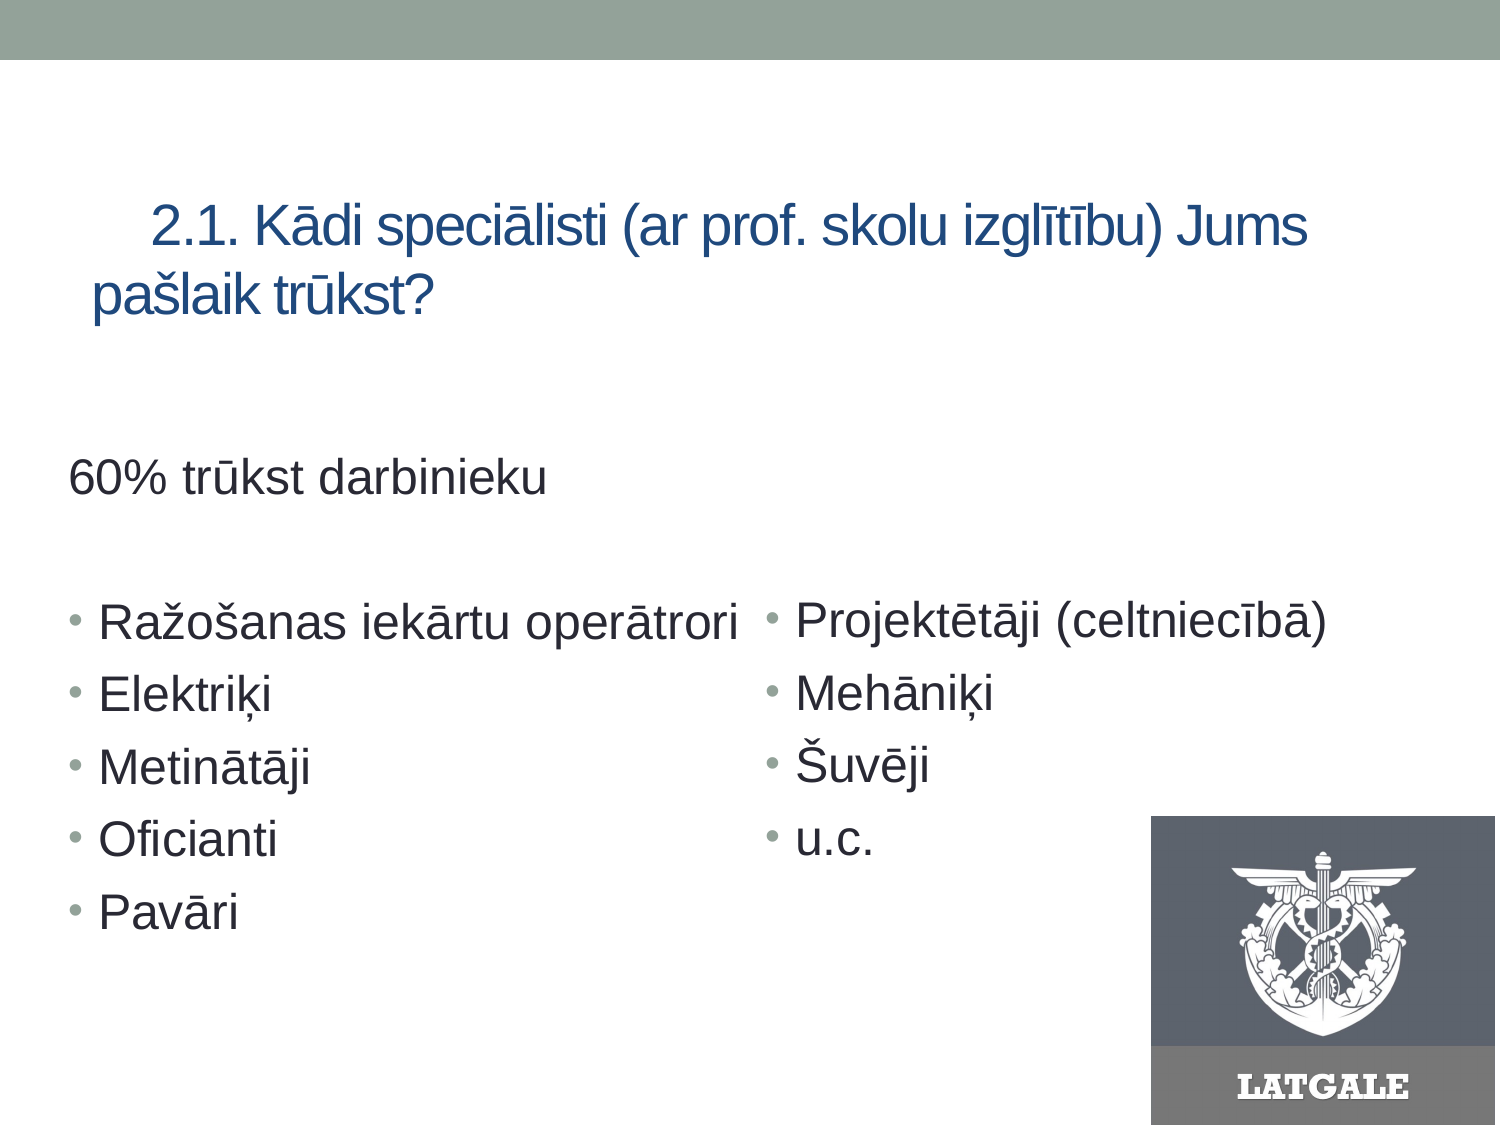

# 2.1. Kādi speciālisti (ar prof. skolu izglītību) Jums pašlaik trūkst?
Projektētāji (celtniecībā)
Mehāniķi
Šuvēji
u.c.
60% trūkst darbinieku
Ražošanas iekārtu operātrori
Elektriķi
Metinātāji
Oficianti
Pavāri